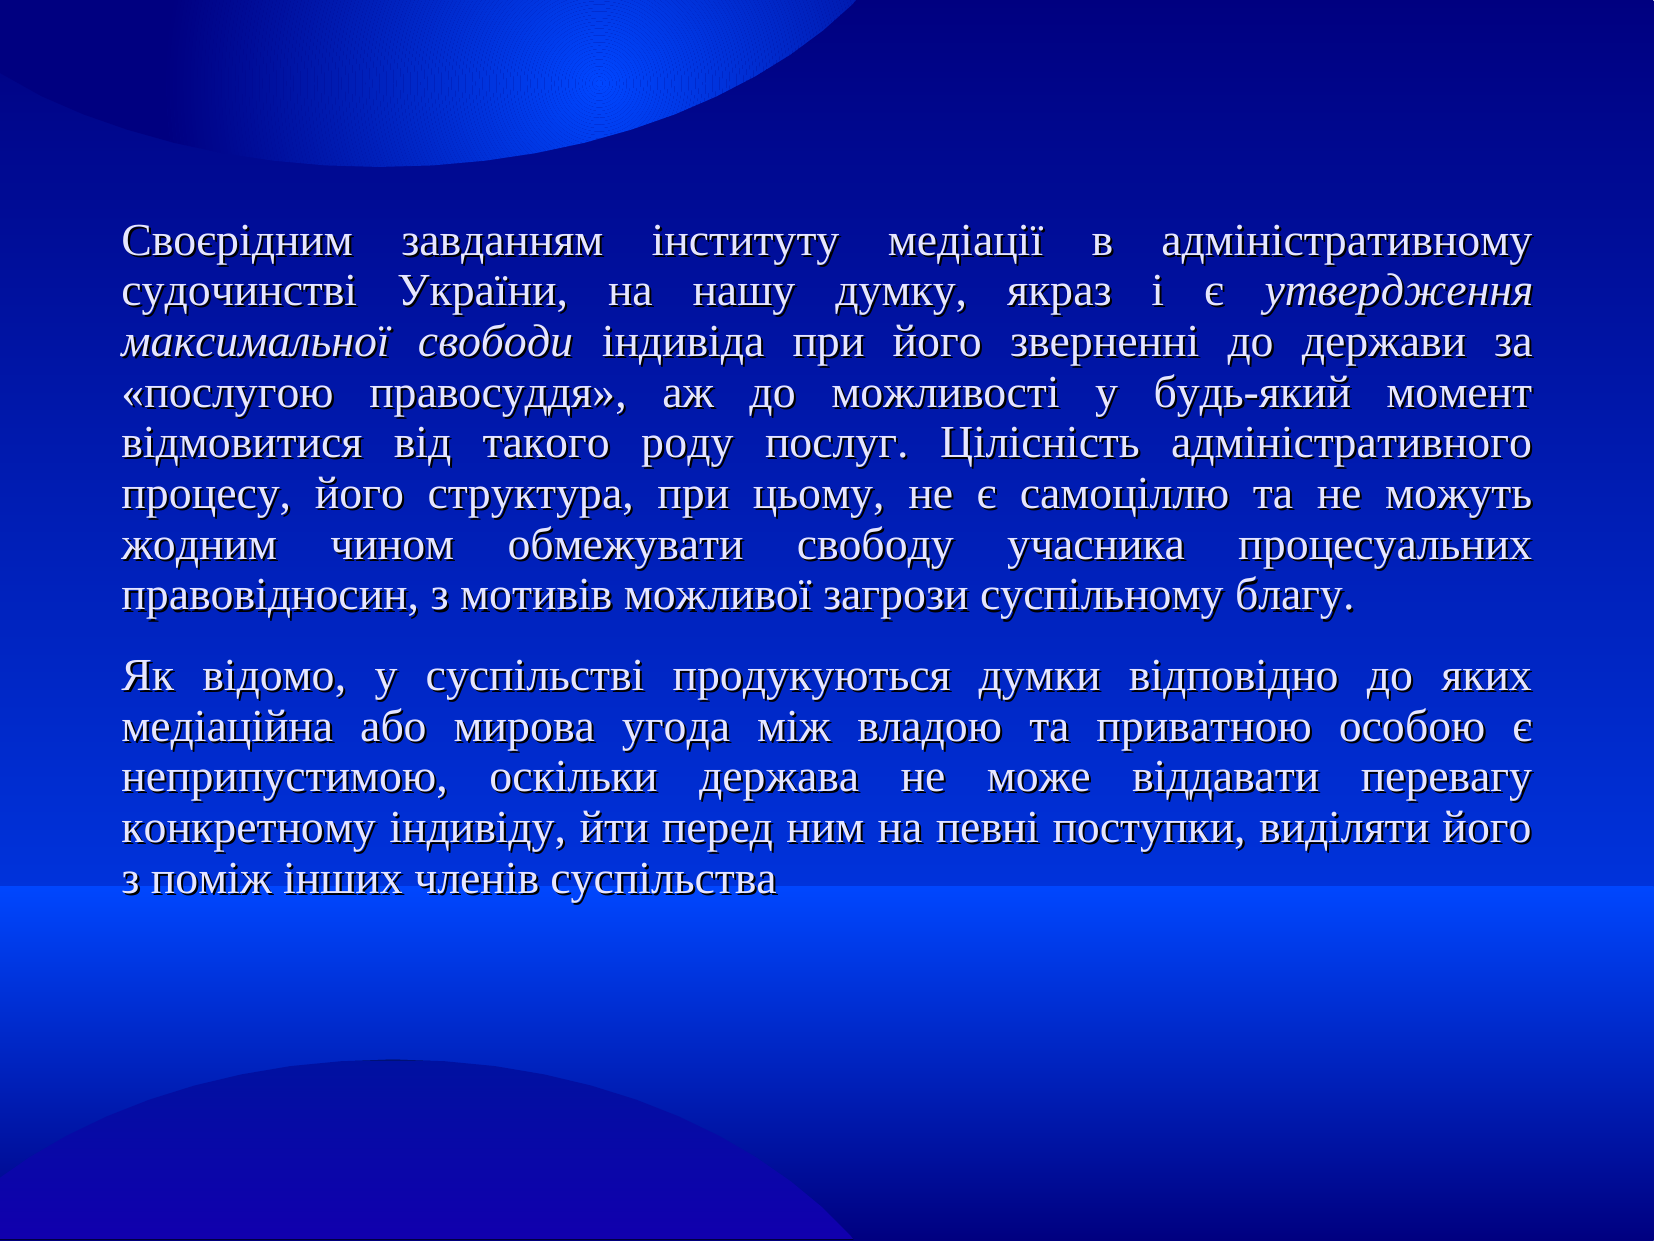

# Своєрідним завданням інституту медіації в адміністративному судочинстві України, на нашу думку, якраз і є утвердження максимальної свободи індивіда при його зверненні до держави за «послугою правосуддя», аж до можливості у будь-який момент відмовитися від такого роду послуг. Цілісність адміністративного процесу, його структура, при цьому, не є самоціллю та не можуть жодним чином обмежувати свободу учасника процесуальних правовідносин, з мотивів можливої загрози суспільному благу.
Як відомо, у суспільстві продукуються думки відповідно до яких медіаційна або мирова угода між владою та приватною особою є неприпустимою, оскільки держава не може віддавати перевагу конкретному індивіду, йти перед ним на певні поступки, виділяти його з поміж інших членів суспільства